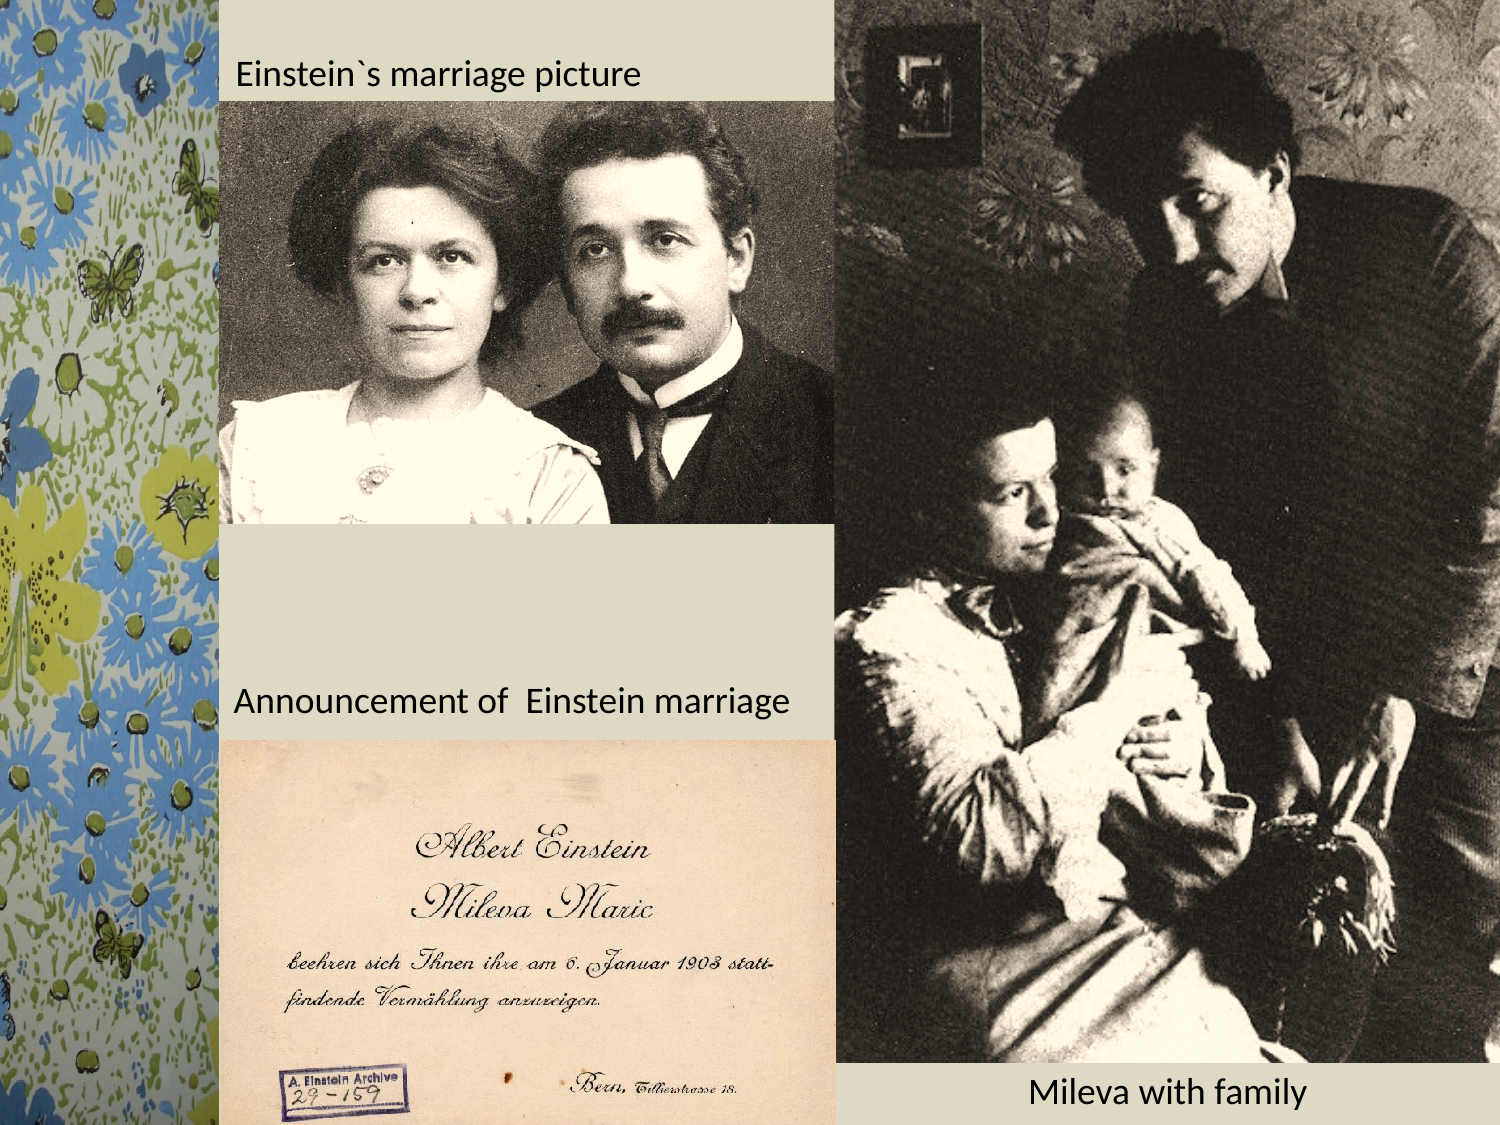

Einstein`s marriage picture
Announcement of Einstein marriage
Mileva with family